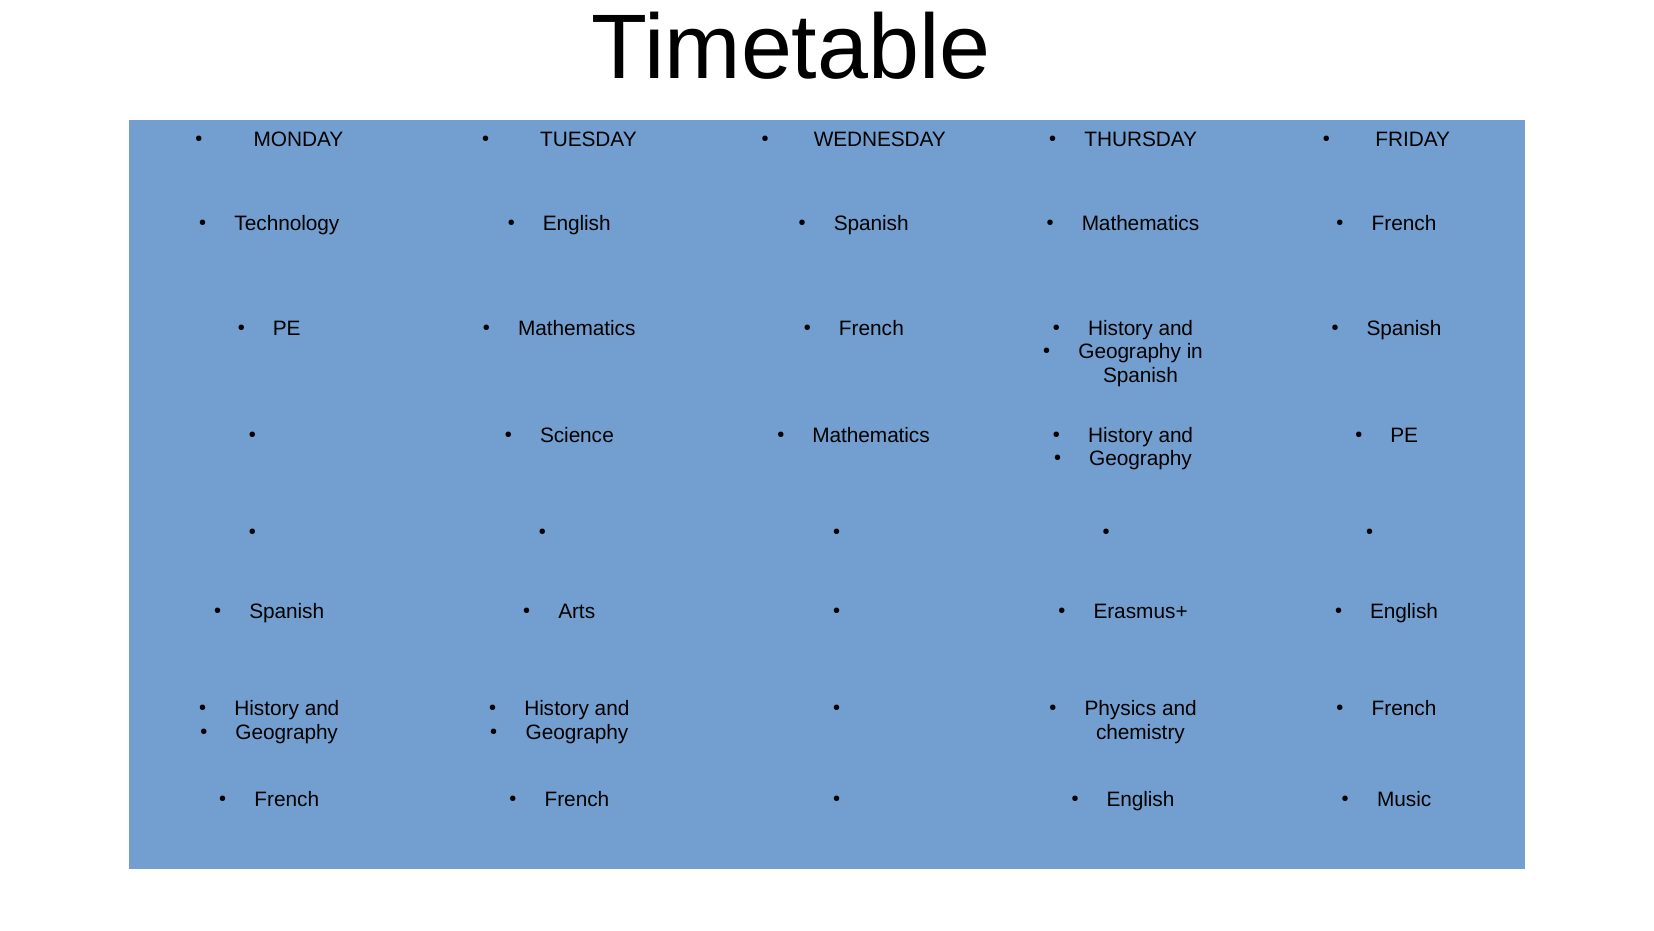

# Timetable
| MONDAY | TUESDAY | WEDNESDAY | THURSDAY | FRIDAY |
| --- | --- | --- | --- | --- |
| Technology | English | Spanish | Mathematics | French |
| PE | Mathematics | French | History and Geography in Spanish | Spanish |
| | Science | Mathematics | History and Geography | PE |
| | | | | |
| Spanish | Arts | | Erasmus+ | English |
| History and Geography | History and Geography | | Physics and chemistry | French |
| French | French | | English | Music |